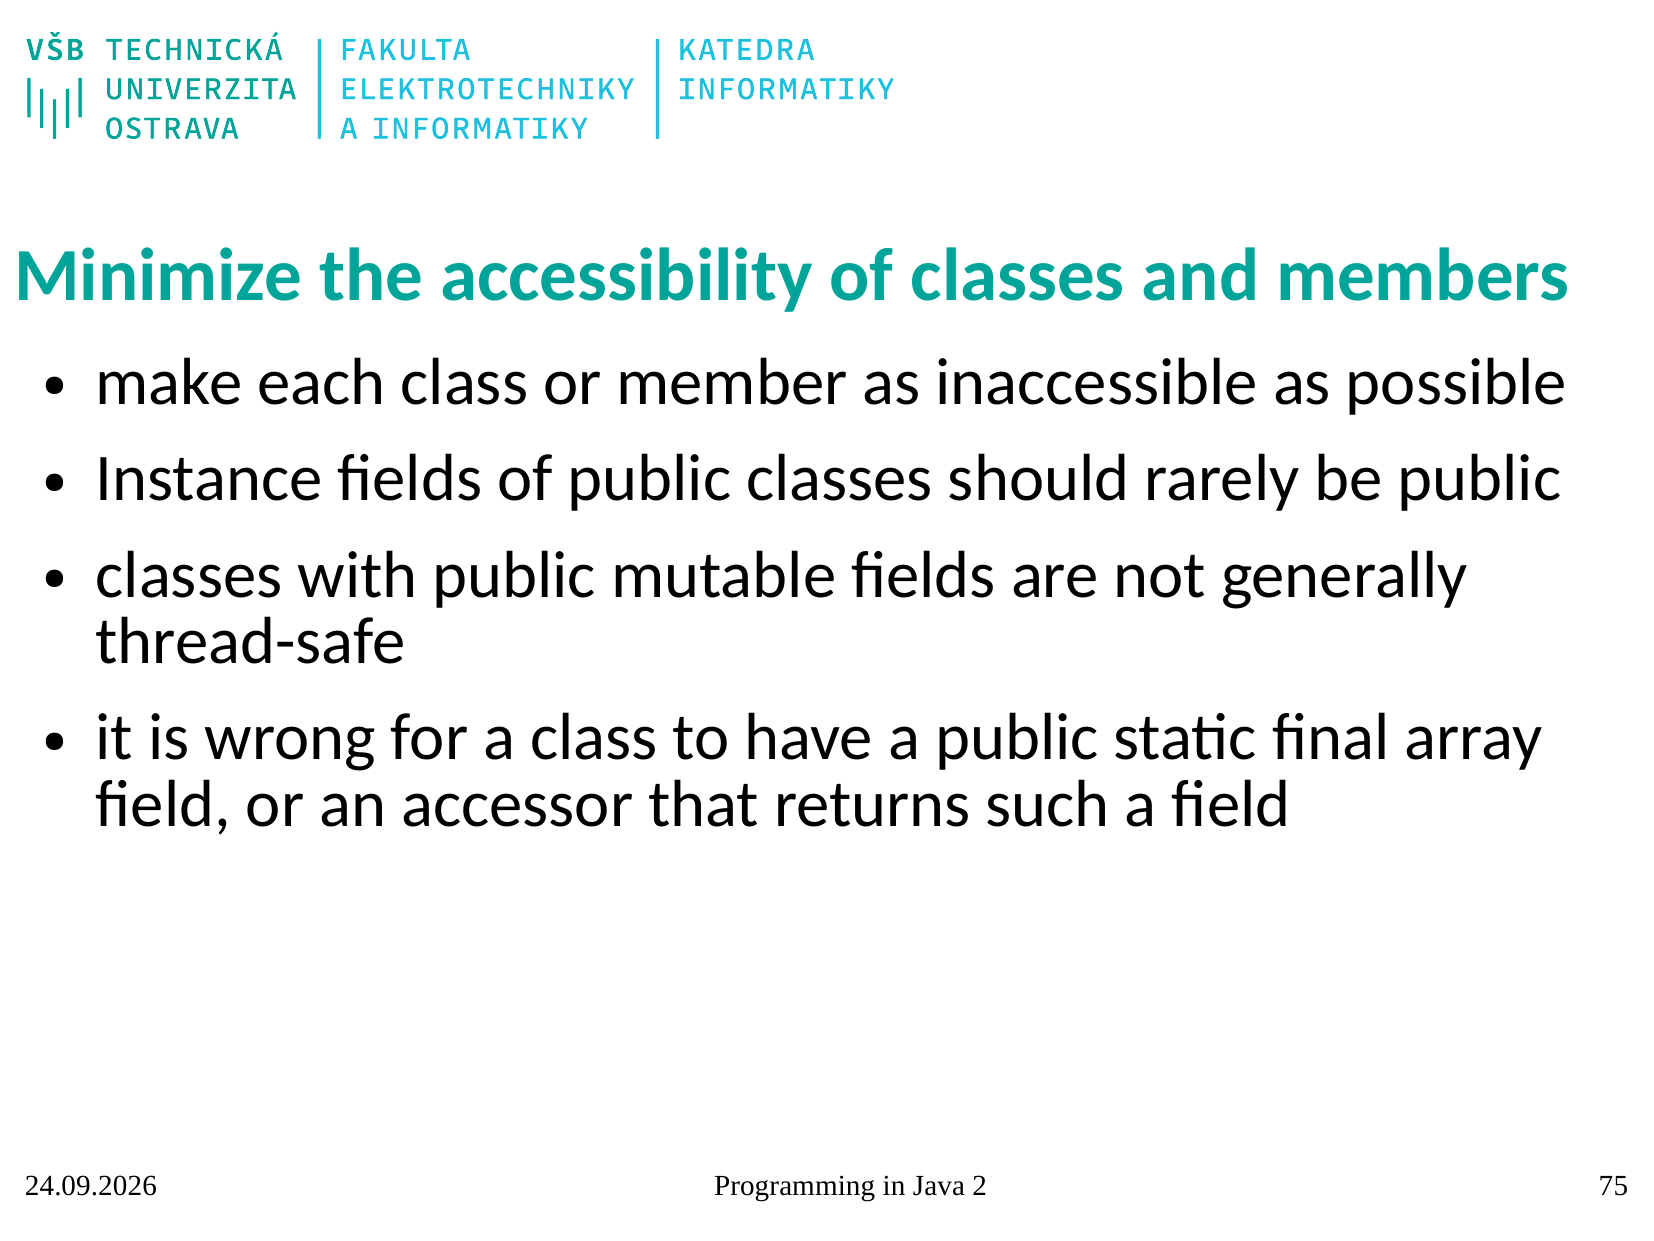

# Minimize the accessibility of classes and members
make each class or member as inaccessible as possible
Instance fields of public classes should rarely be public
classes with public mutable fields are not generally thread-safe
it is wrong for a class to have a public static final array field, or an accessor that returns such a field
Programming in Java 2
75